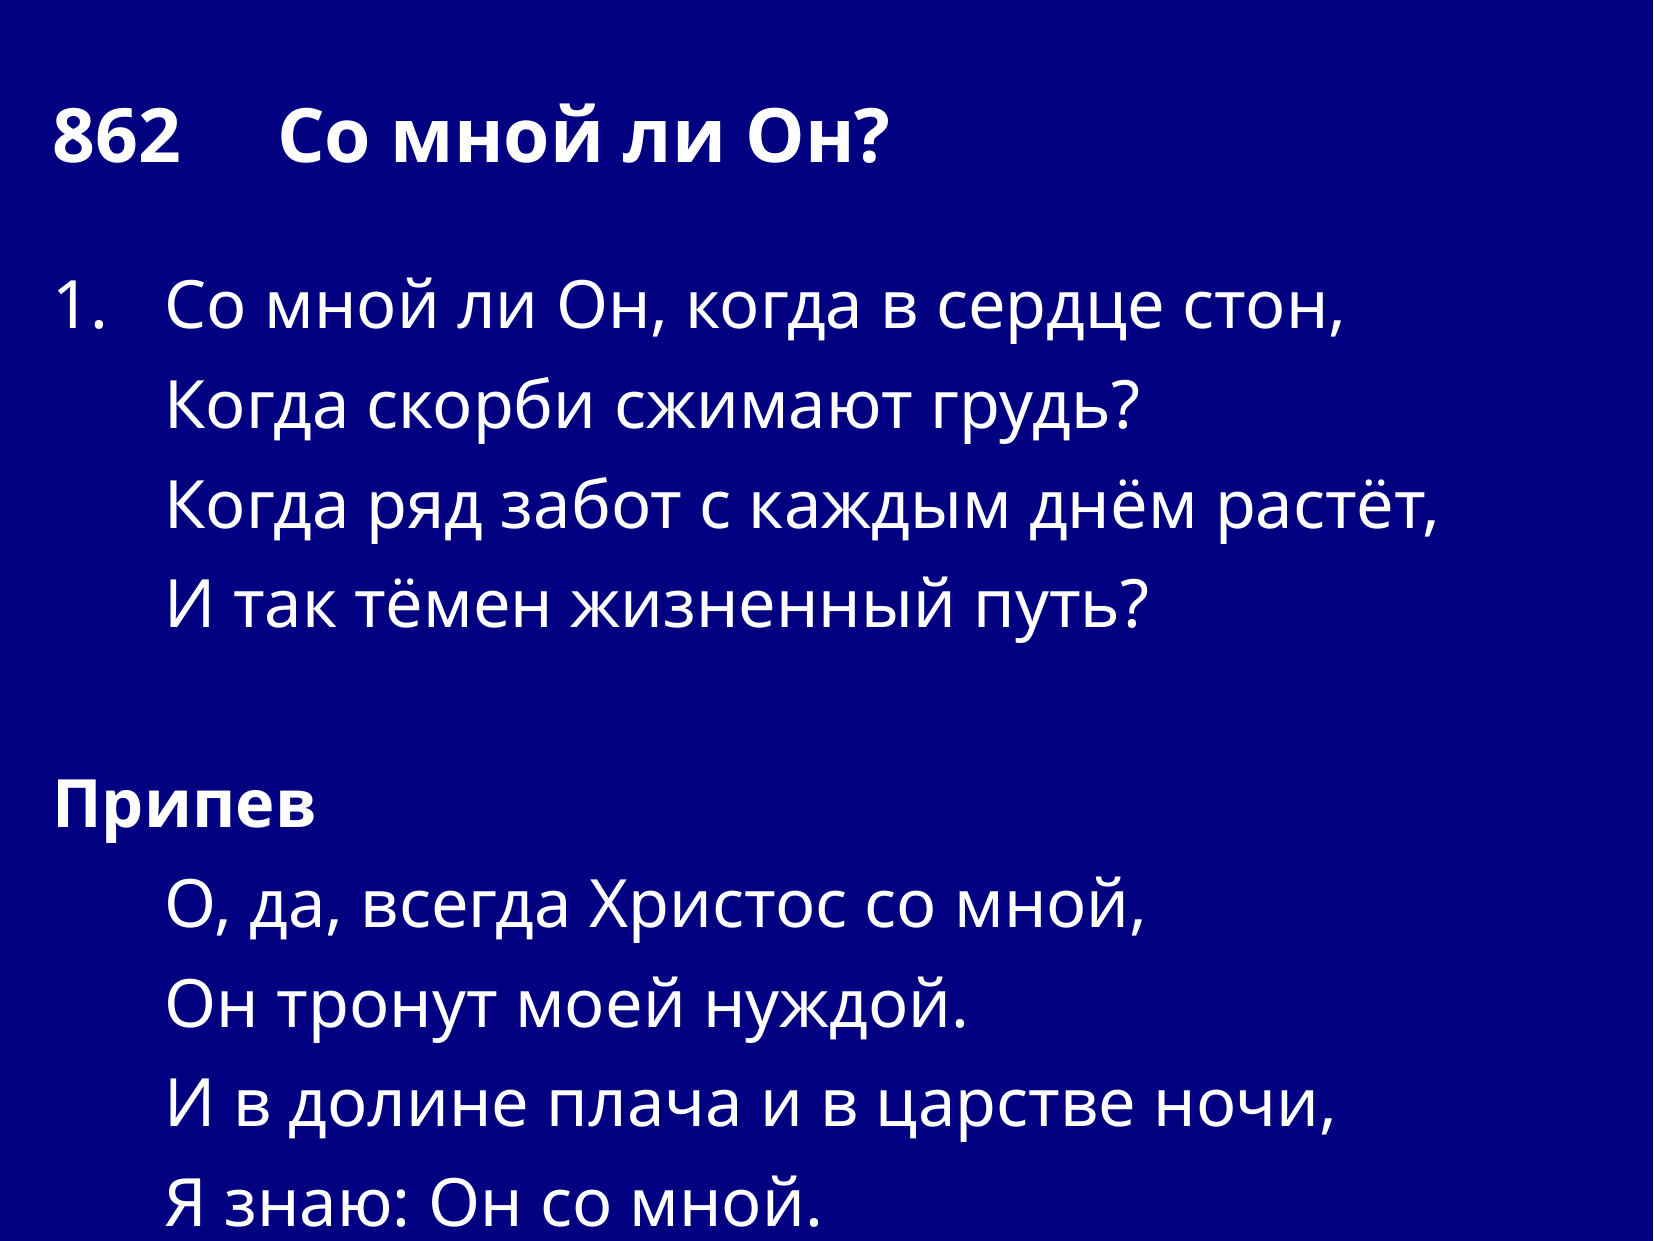

862	Со мной ли Он?
1.	Со мной ли Он, когда в сердце стон,
	Когда скорби сжимают грудь?
	Когда ряд забот с каждым днём растёт,
	И так тёмен жизненный путь?
Припев
	О, да, всегда Христос со мной,
	Он тронут моей нуждой.
	И в долине плача и в царстве ночи,
	Я знаю: Он со мной.